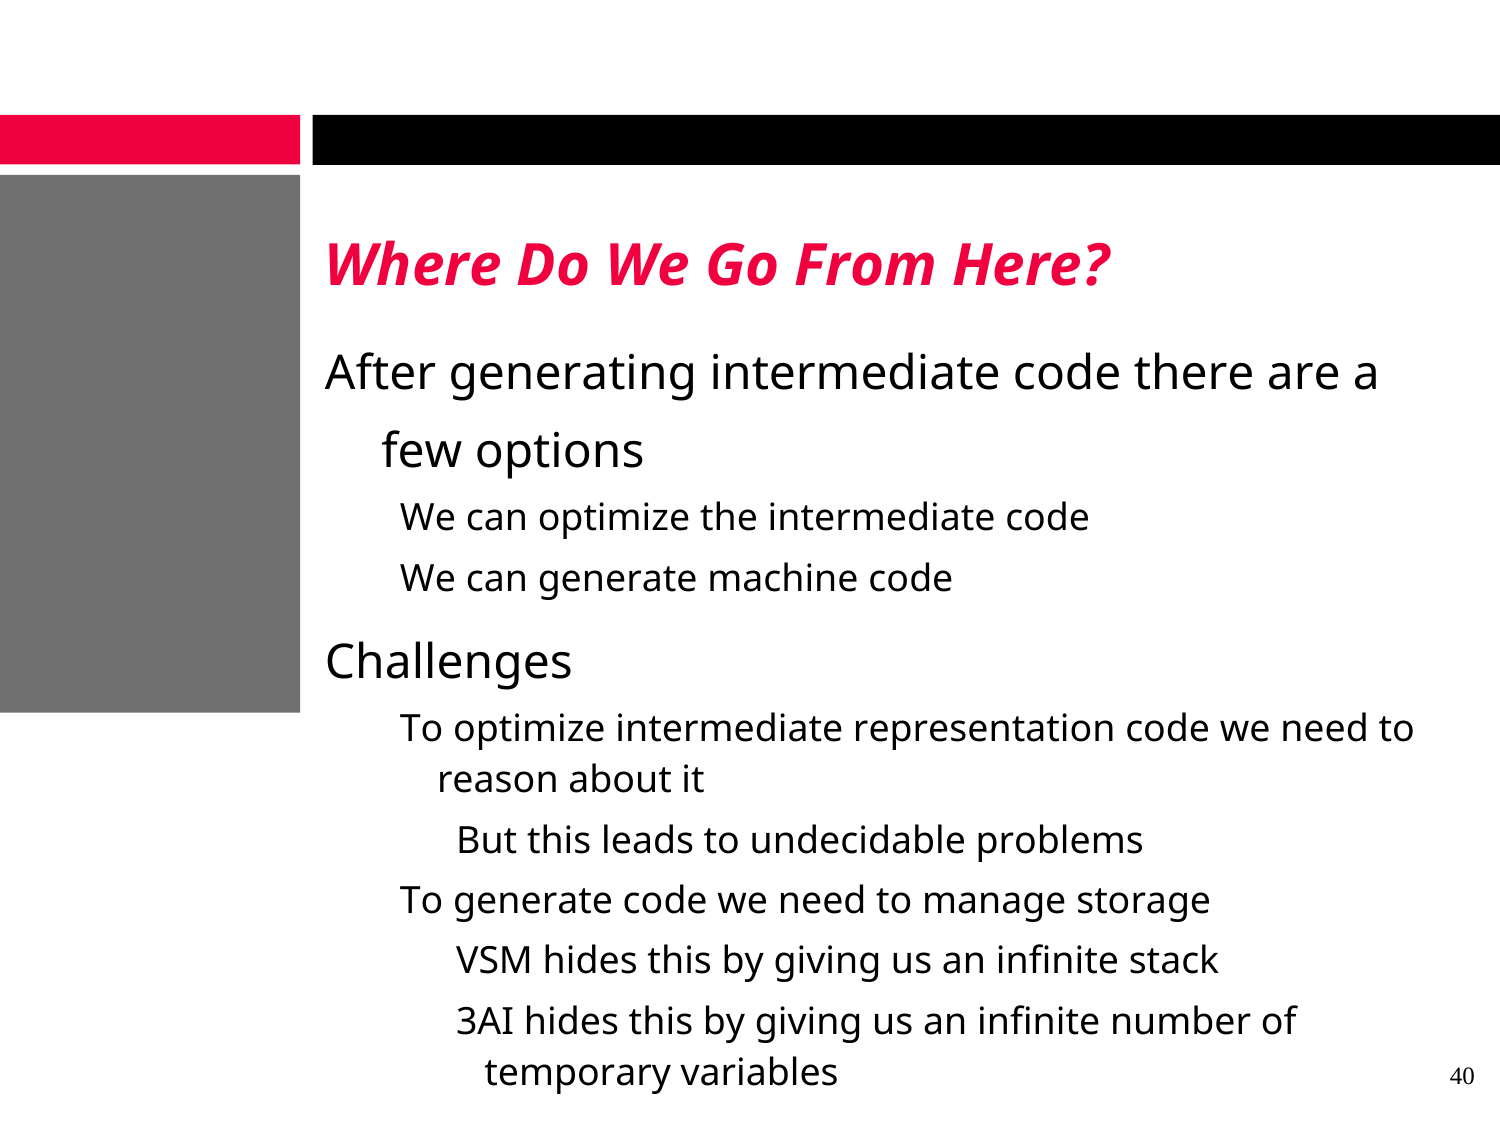

# Where Do We Go From Here?
After generating intermediate code there are a few options
We can optimize the intermediate code
We can generate machine code
Challenges
To optimize intermediate representation code we need to reason about it
But this leads to undecidable problems
To generate code we need to manage storage
VSM hides this by giving us an infinite stack
3AI hides this by giving us an infinite number of temporary variables
40